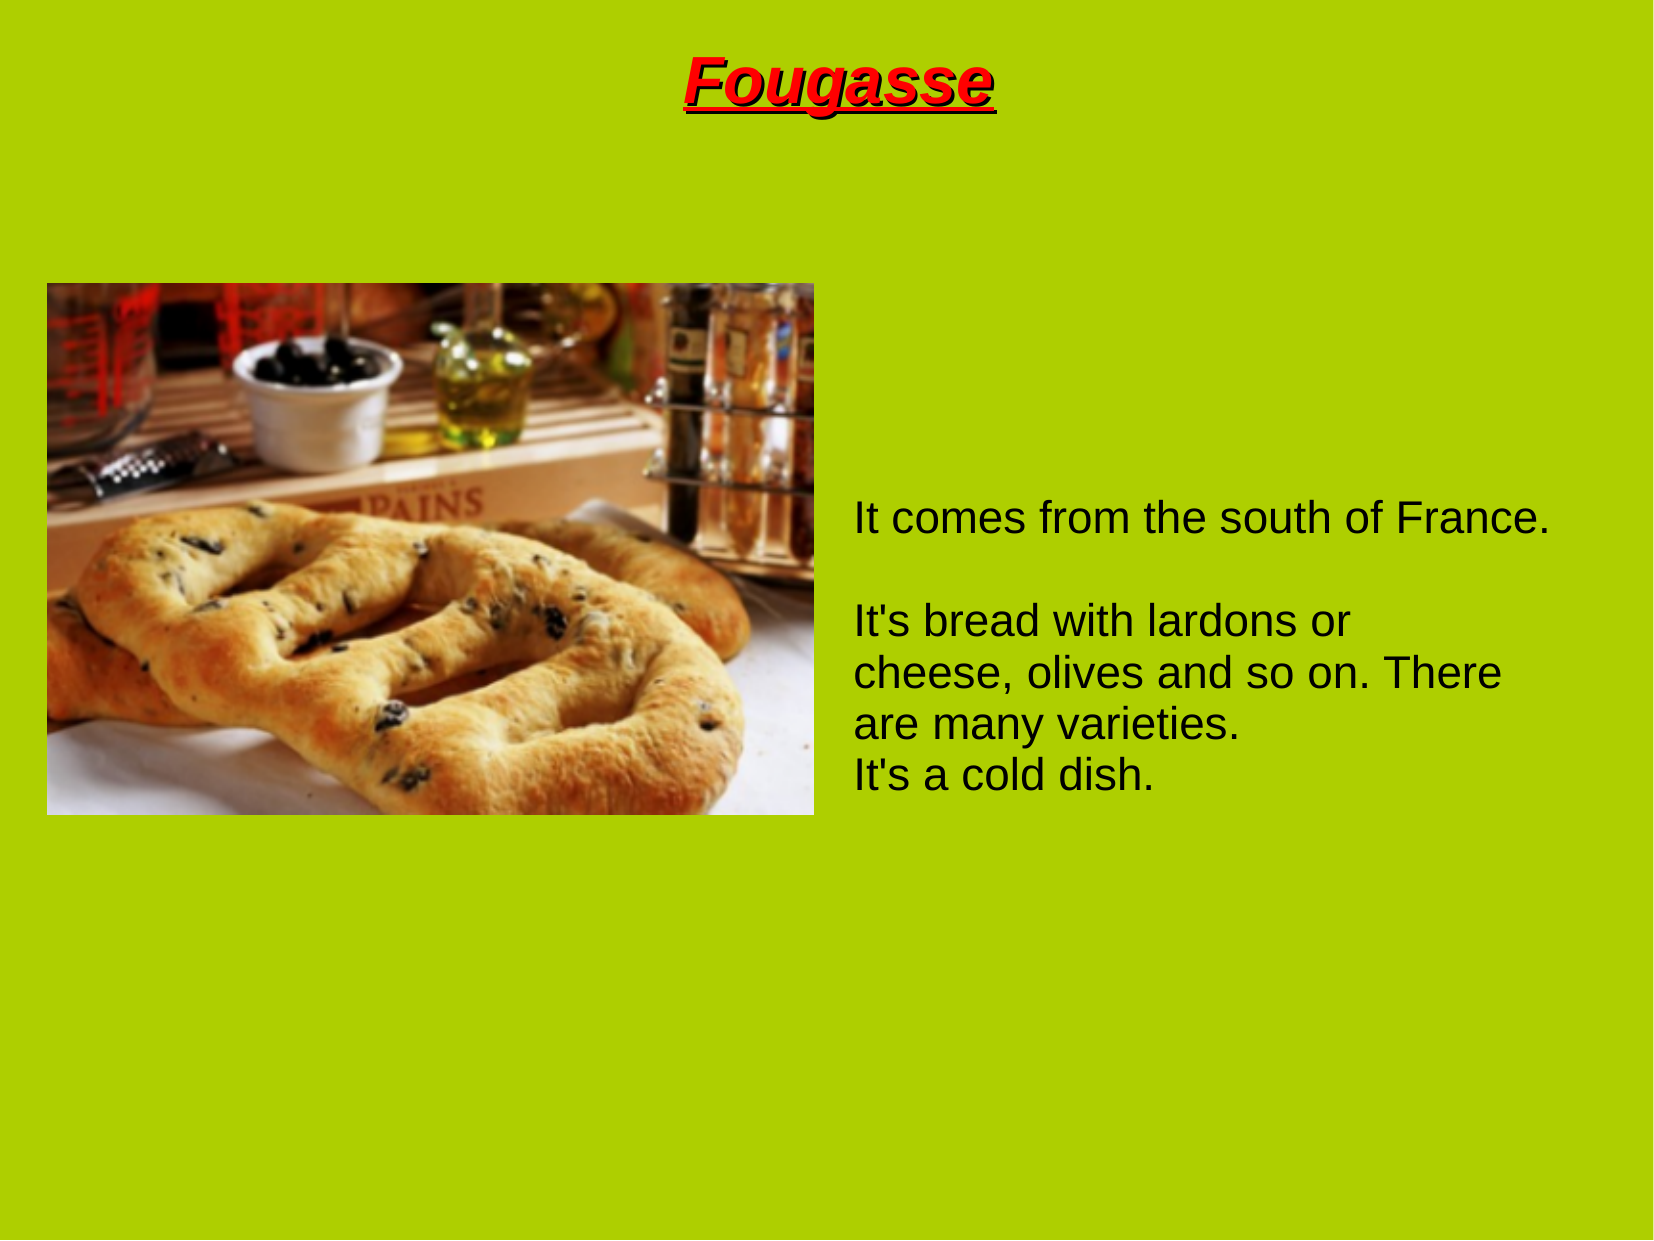

Fougasse
It comes from the south of France.
It's bread with lardons or cheese, olives and so on. There are many varieties.
It's a cold dish.